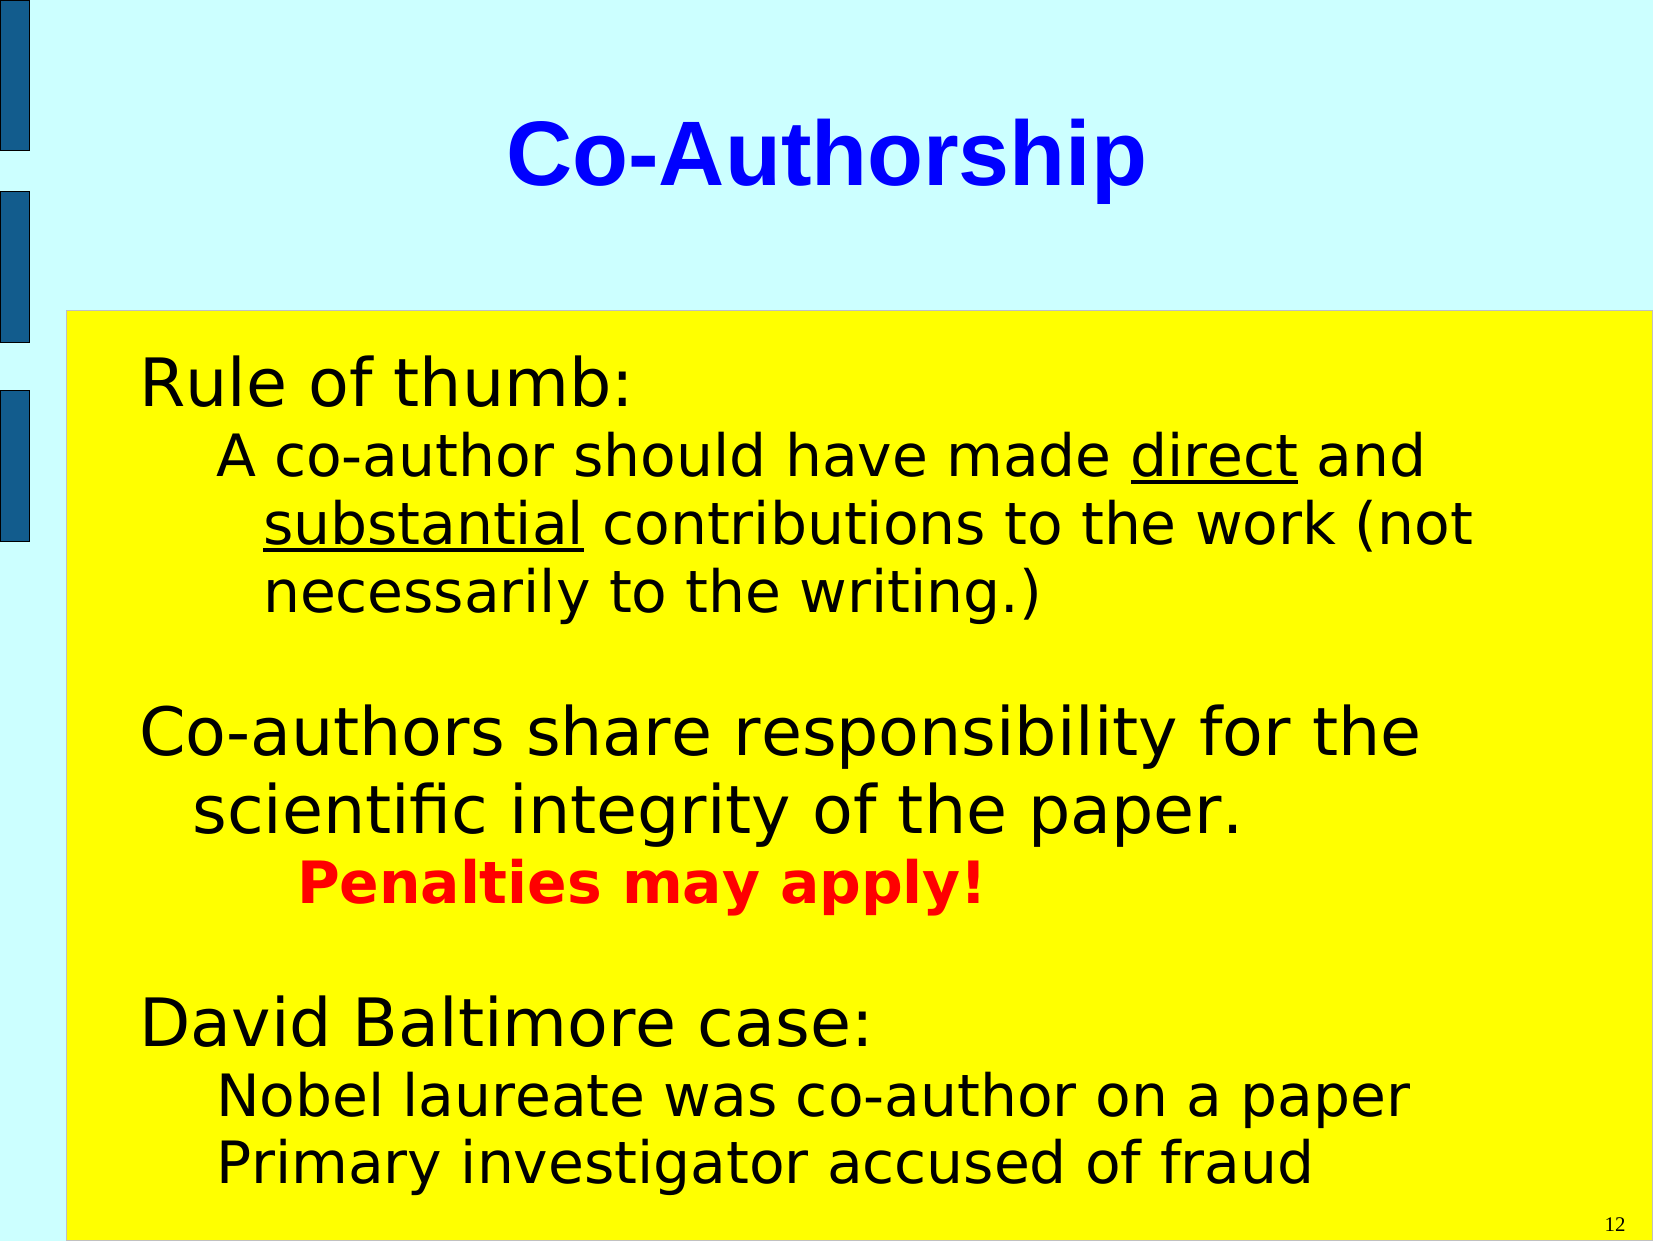

# Co-Authorship
Rule of thumb:
A co-author should have made direct and substantial contributions to the work (not necessarily to the writing.)
Co-authors share responsibility for the scientific integrity of the paper.
 Penalties may apply!
David Baltimore case:
Nobel laureate was co-author on a paper
Primary investigator accused of fraud